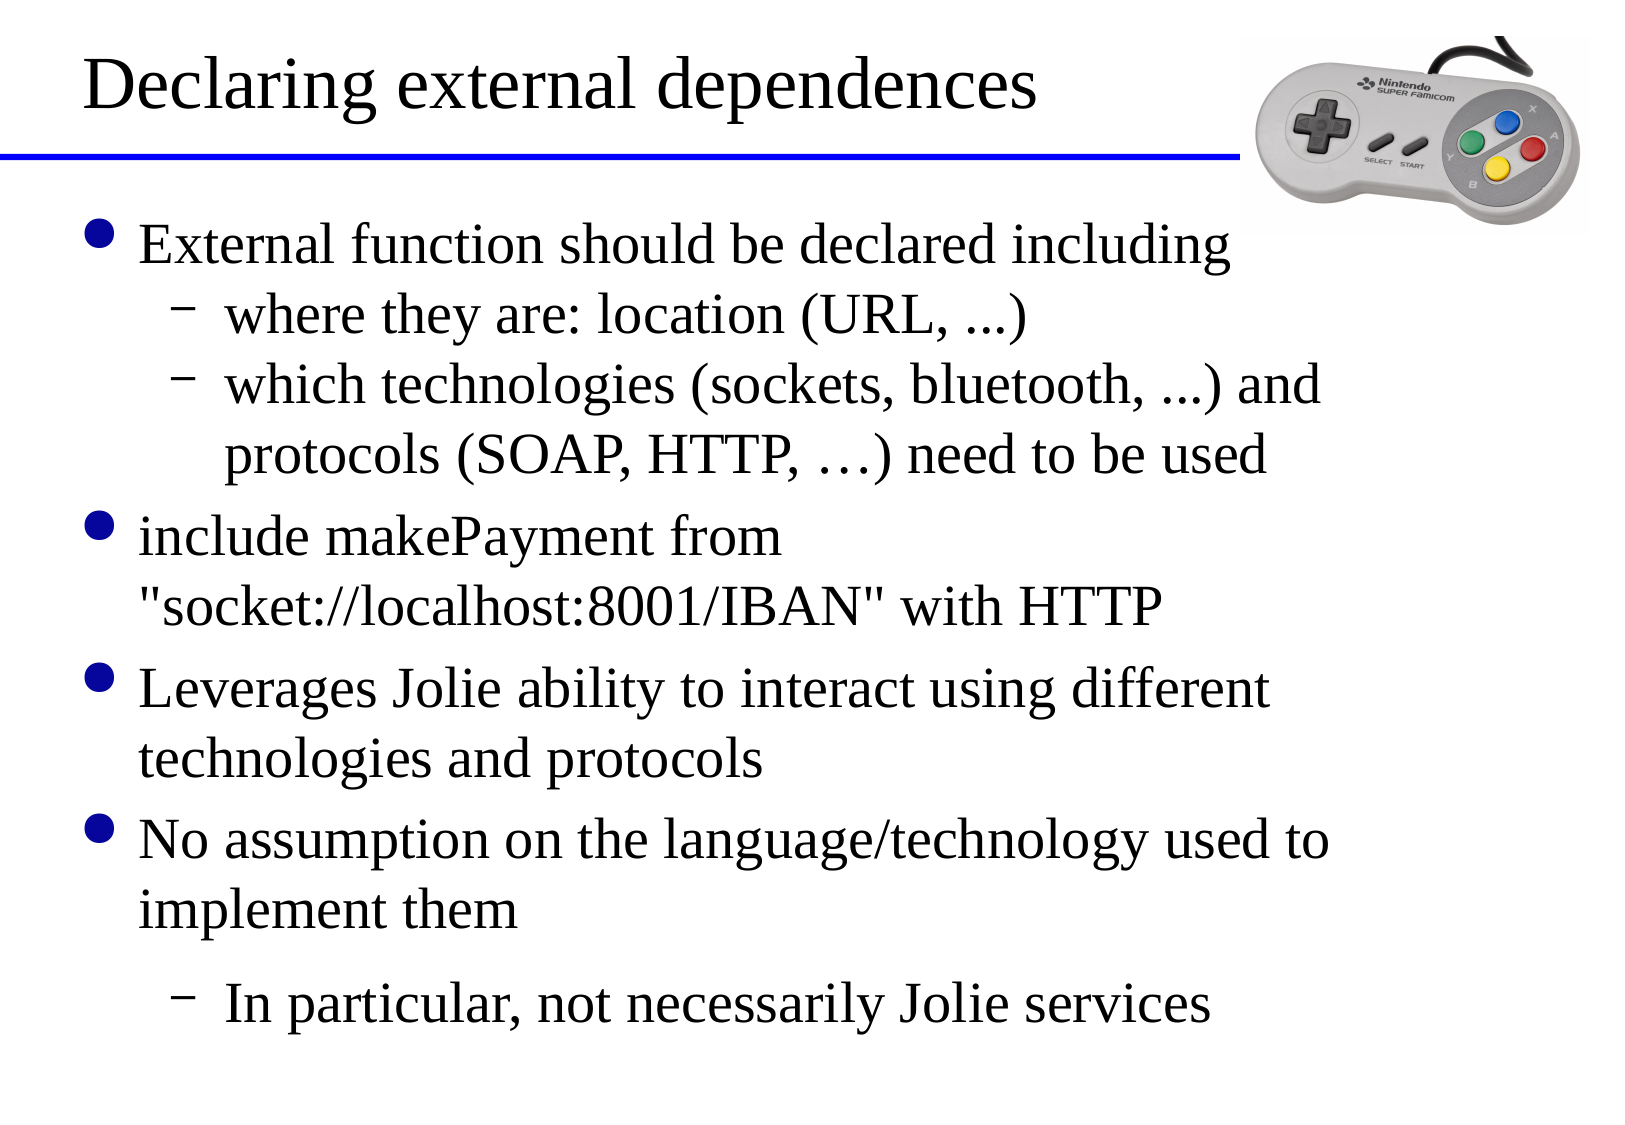

# Declaring external dependences
External function should be declared including
where they are: location (URL, ...)
which technologies (sockets, bluetooth, ...) and protocols (SOAP, HTTP, …) need to be used
include makePayment from "socket://localhost:8001/IBAN" with HTTP
Leverages Jolie ability to interact using different technologies and protocols
No assumption on the language/technology used to implement them
In particular, not necessarily Jolie services